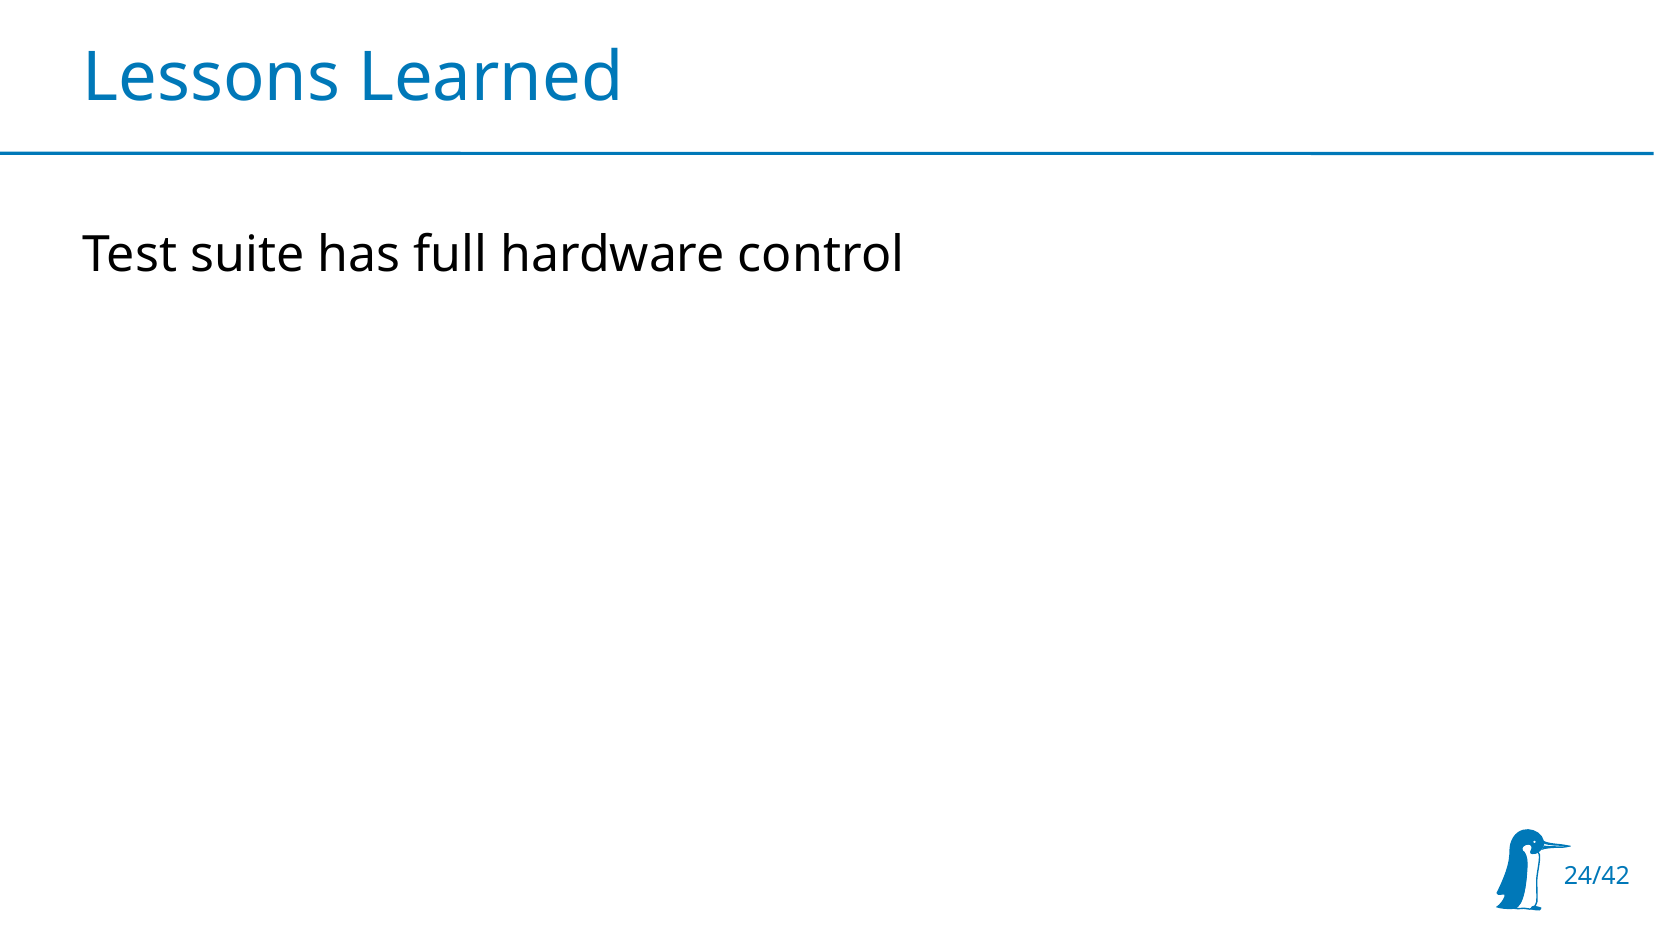

# Lessons Learned
Test suite has full hardware control
24